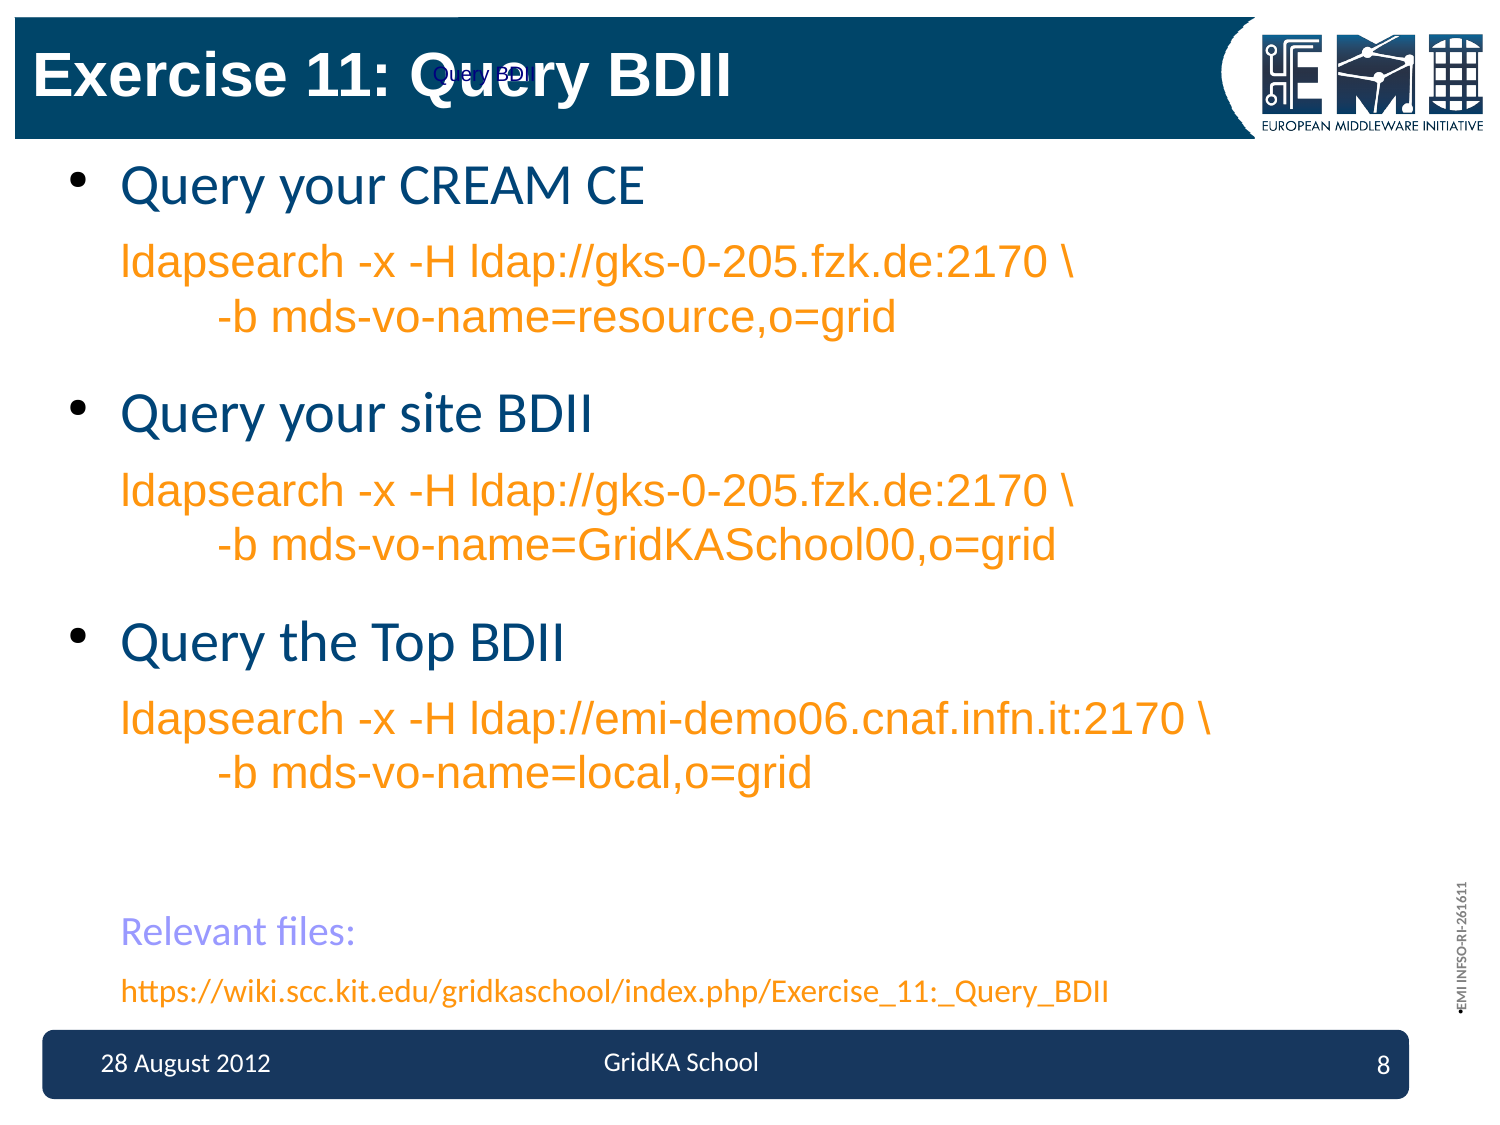

Exercise 11: Query BDII
Query BDII
# Query your CREAM CE
ldapsearch -x -H ldap://gks-0-205.fzk.de:2170 \
 -b mds-vo-name=resource,o=grid
Query your site BDII
ldapsearch -x -H ldap://gks-0-205.fzk.de:2170 \
 -b mds-vo-name=GridKASchool00,o=grid
Query the Top BDII
ldapsearch -x -H ldap://emi-demo06.cnaf.infn.it:2170 \
 -b mds-vo-name=local,o=grid
Relevant files:
https://wiki.scc.kit.edu/gridkaschool/index.php/Exercise_11:_Query_BDII
GridKA School
8